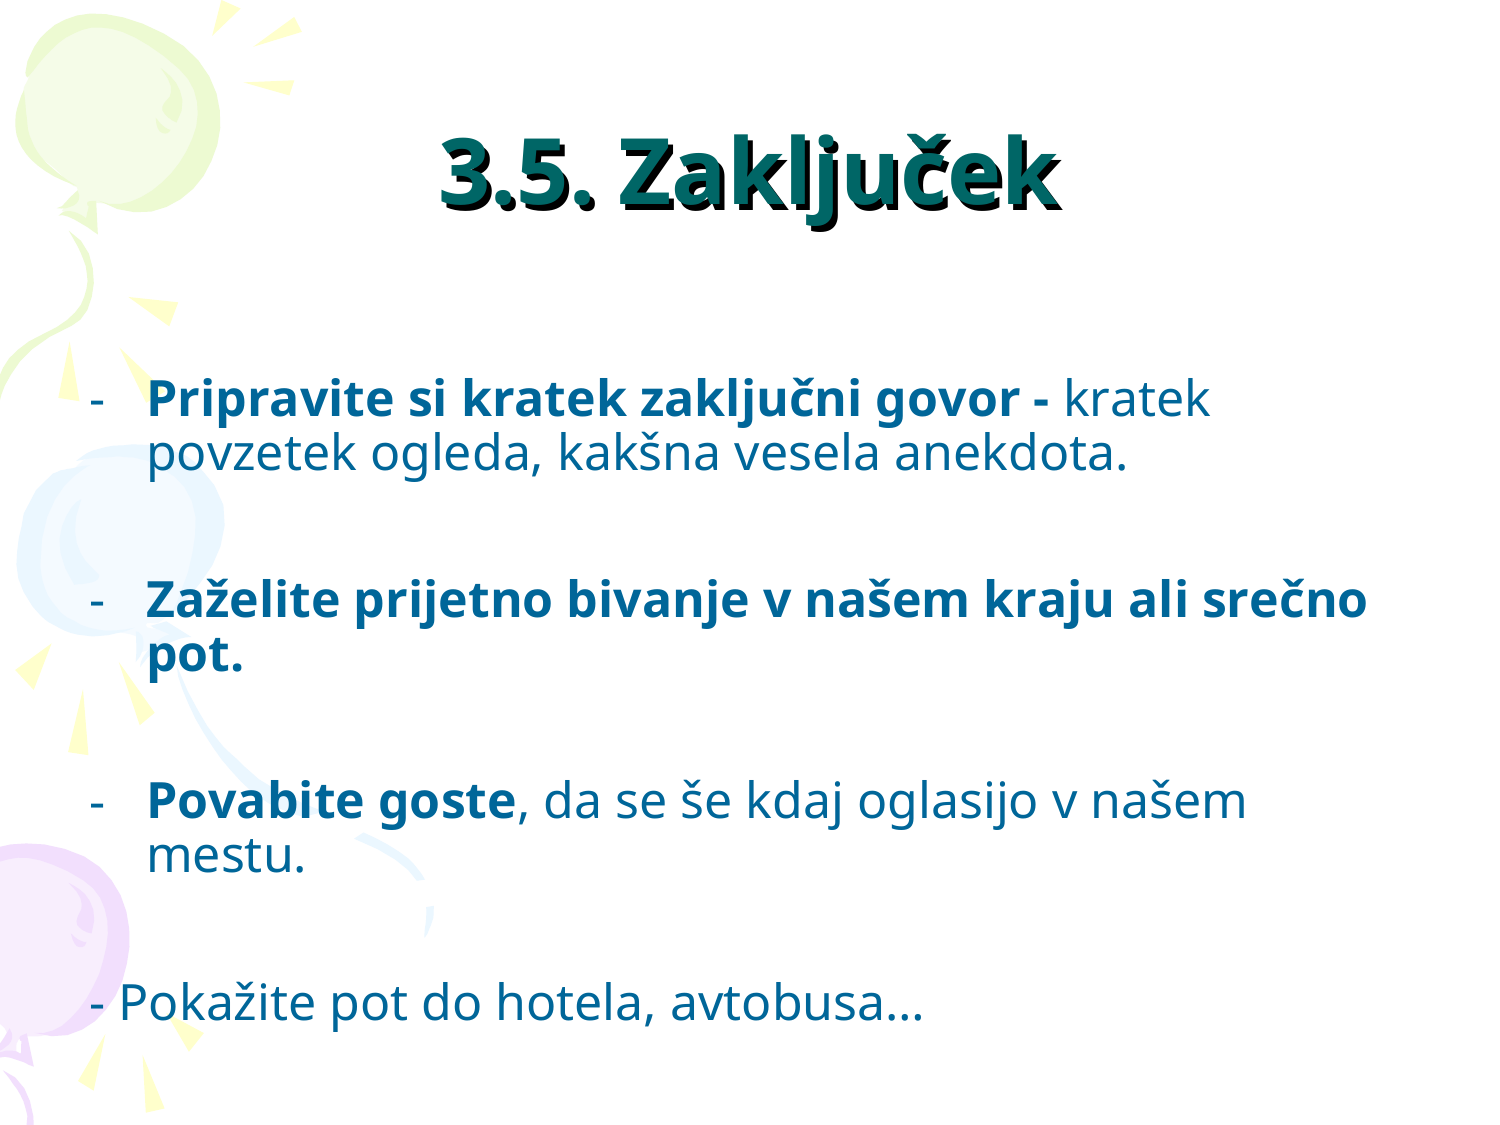

# 3.5. Zaključek
Pripravite si kratek zaključni govor - kratek povzetek ogleda, kakšna vesela anekdota.
Zaželite prijetno bivanje v našem kraju ali srečno pot.
Povabite goste, da se še kdaj oglasijo v našem mestu.
- Pokažite pot do hotela, avtobusa…